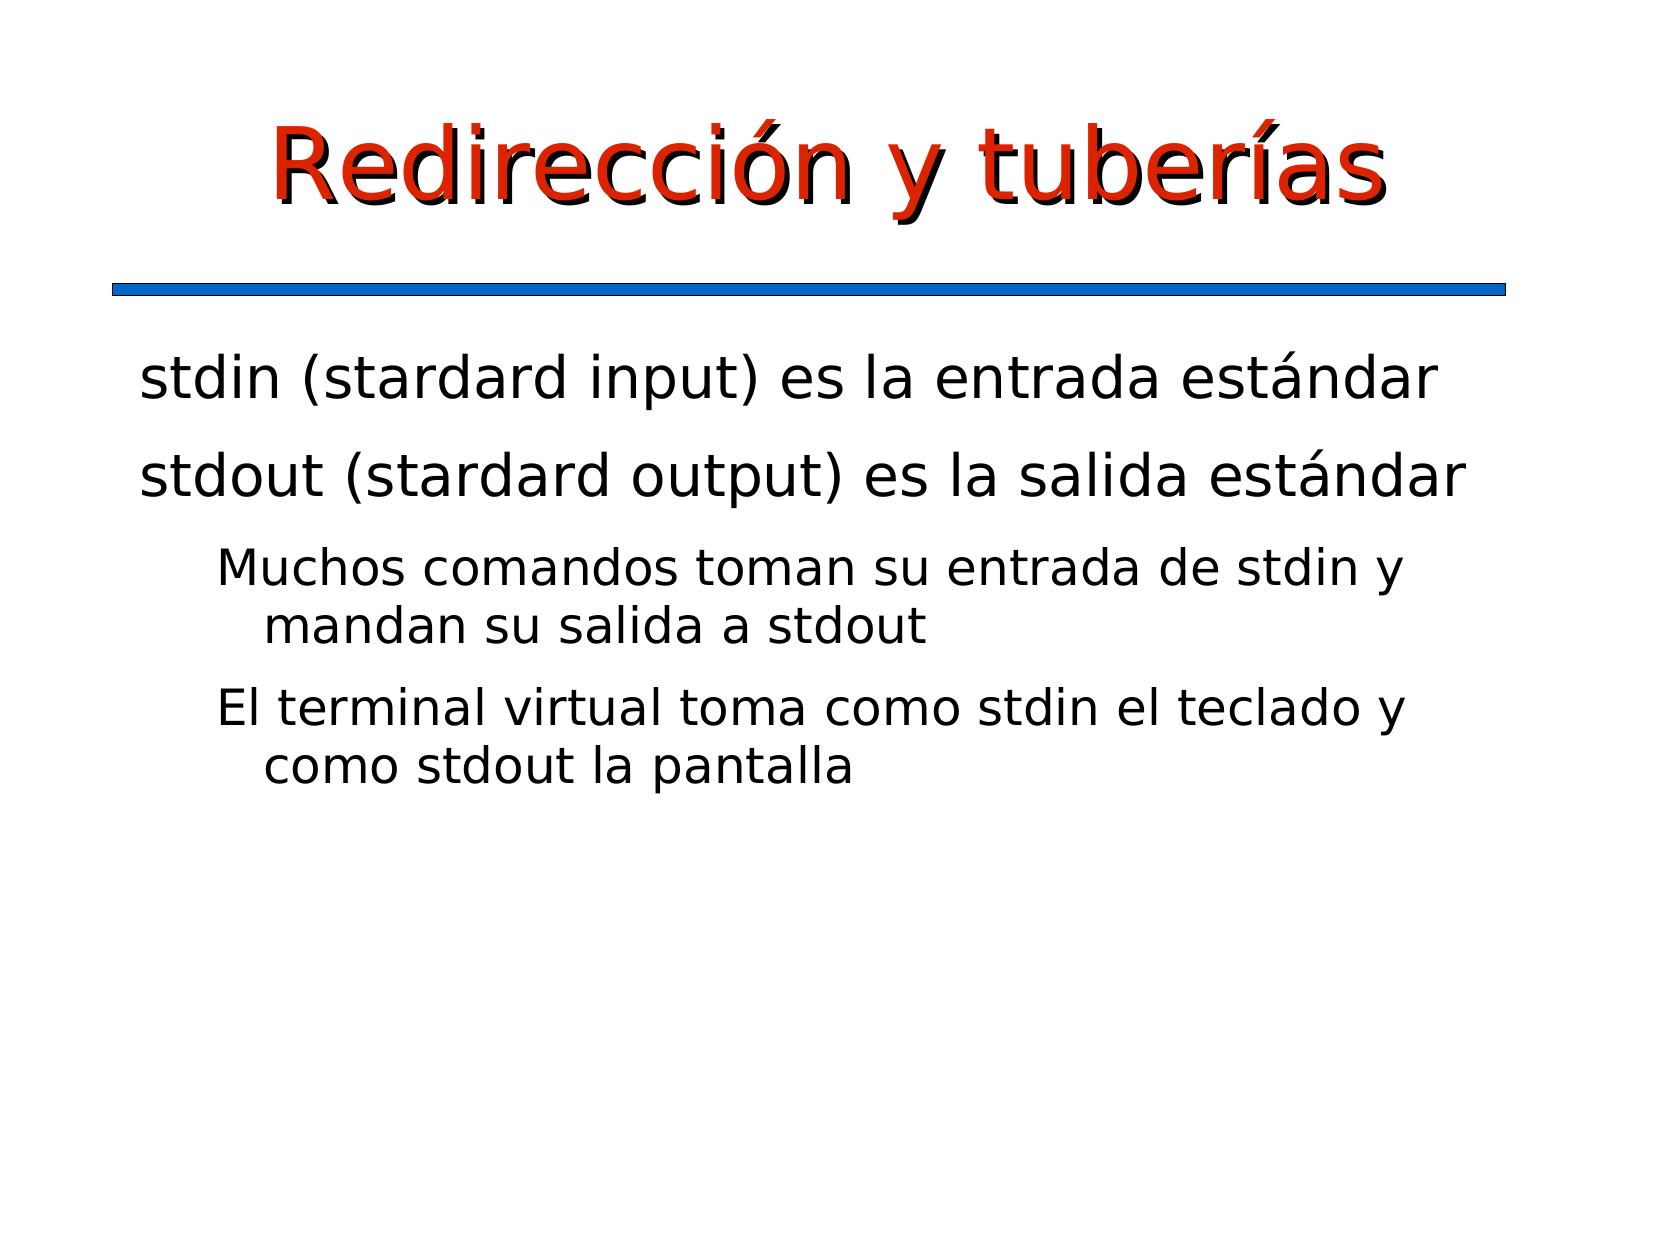

# Redirección y tuberías
stdin (stardard input) es la entrada estándar
stdout (stardard output) es la salida estándar
Muchos comandos toman su entrada de stdin y mandan su salida a stdout
El terminal virtual toma como stdin el teclado y como stdout la pantalla